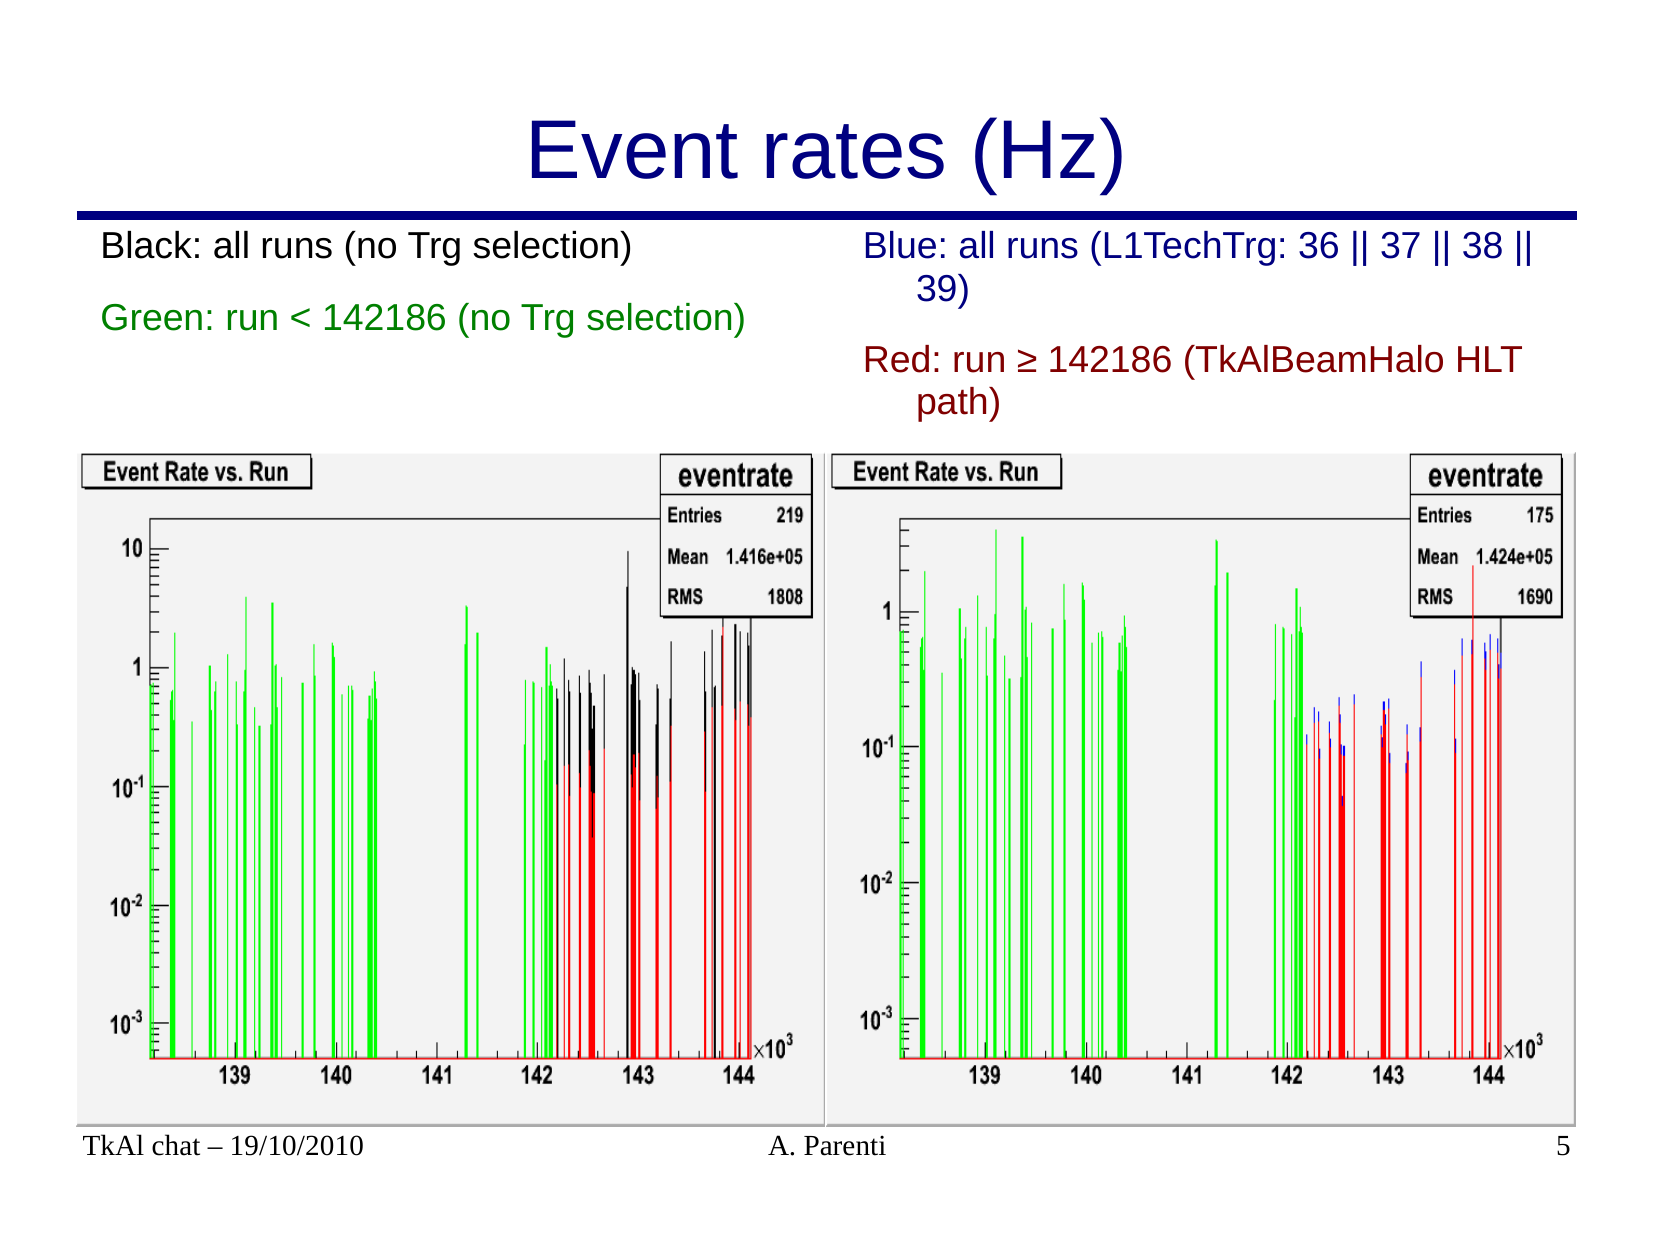

Event rates (Hz)
# Black: all runs (no Trg selection)
Green: run < 142186 (no Trg selection)
Blue: all runs (L1TechTrg: 36 || 37 || 38 || 39)
Red: run ≥ 142186 (TkAlBeamHalo HLT path)
5